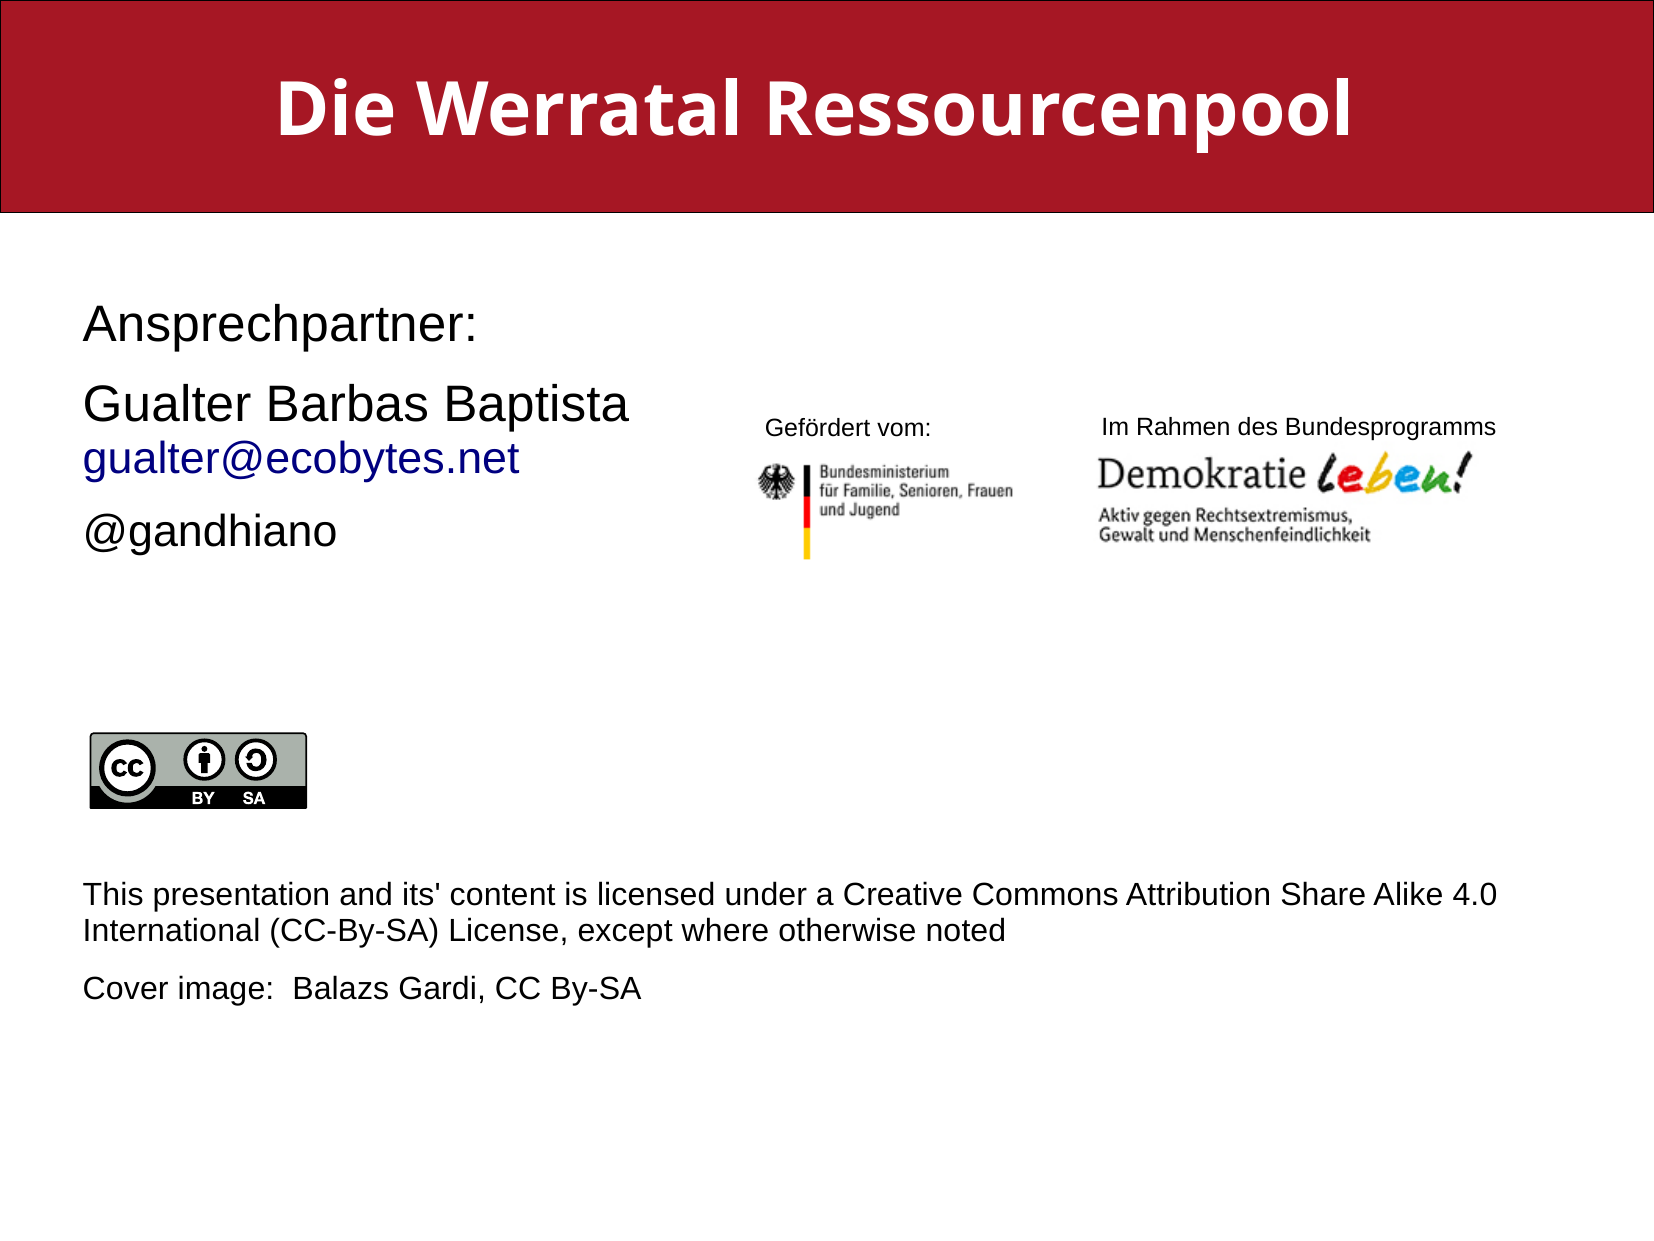

# Die Werratal Ressourcenpool
Ansprechpartner:
Gualter Barbas Baptista
gualter@ecobytes.net
@gandhiano
This presentation and its' content is licensed under a Creative Commons Attribution Share Alike 4.0 International (CC-By-SA) License, except where otherwise noted
Cover image: Balazs Gardi, CC By-SA
Im Rahmen des Bundesprogramms
Gefördert vom: